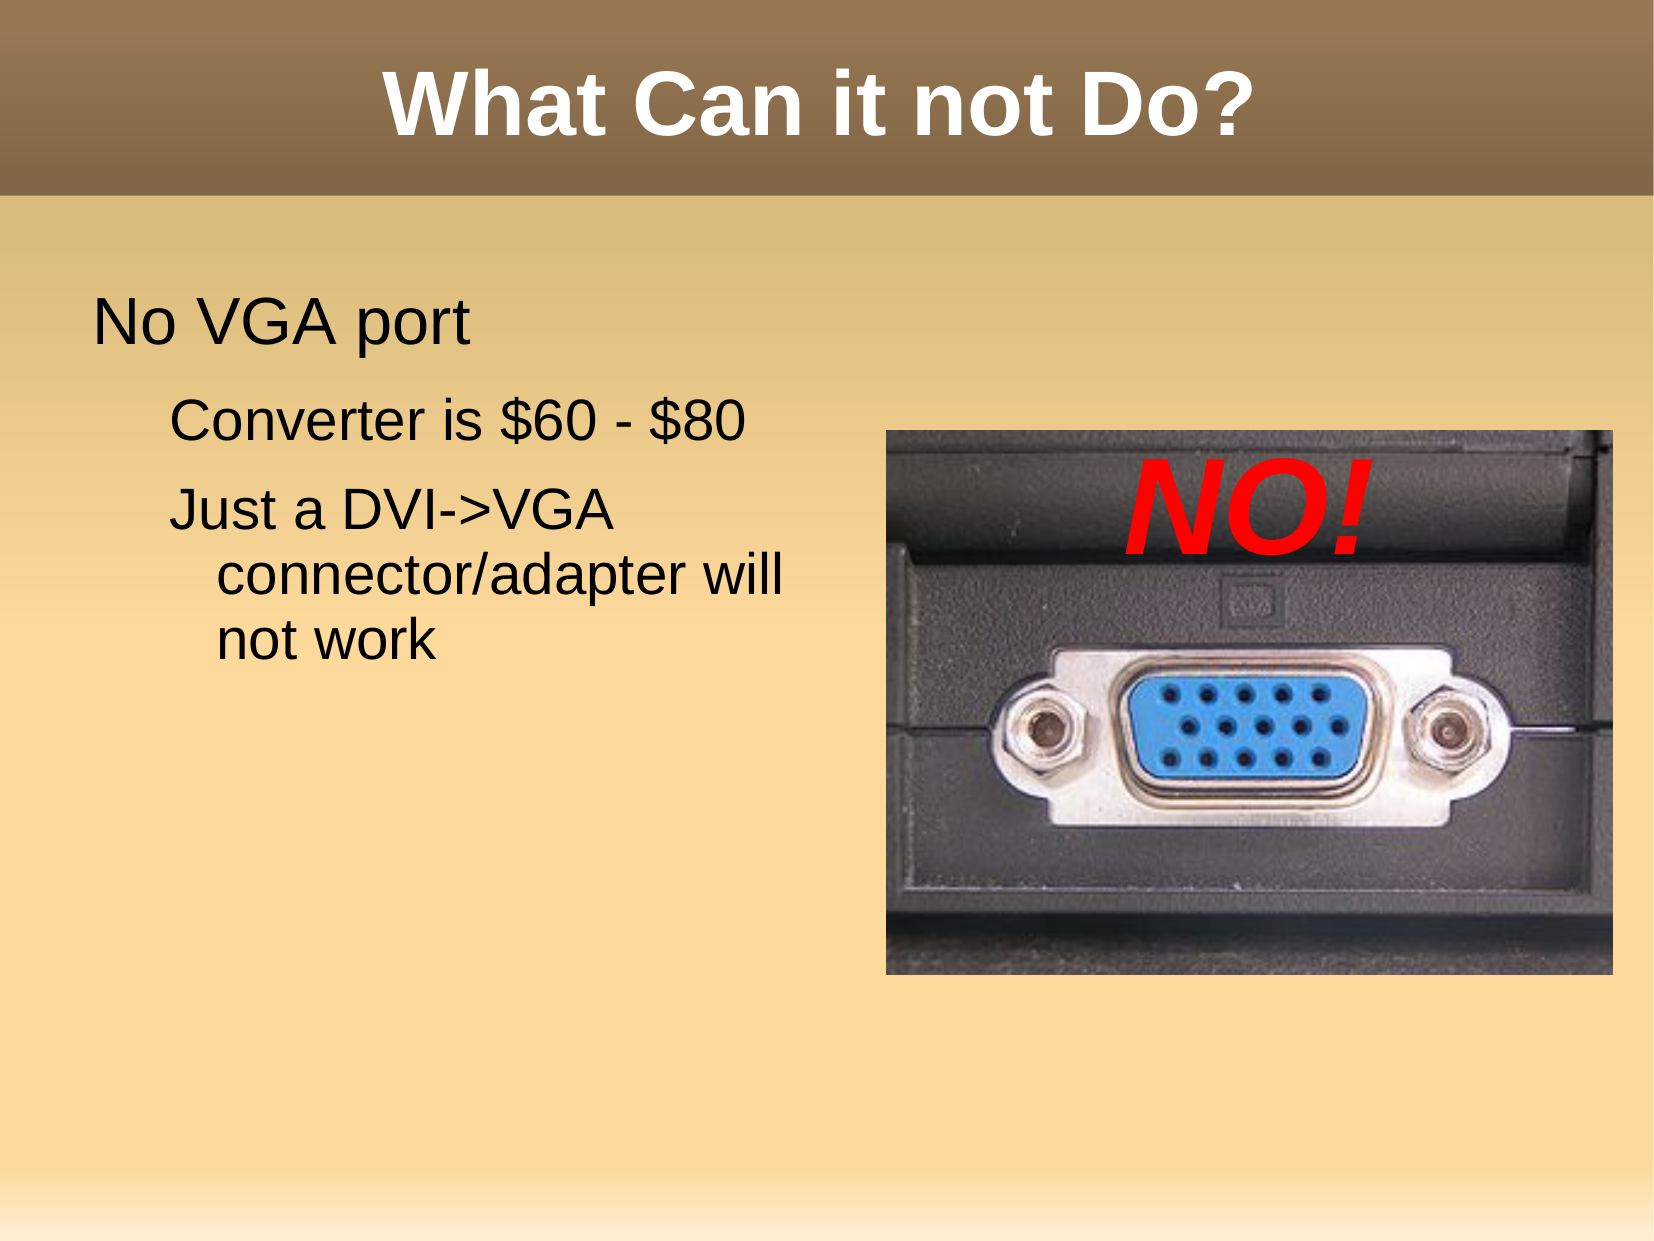

# What Can it not Do?
No VGA port
Converter is $60 - $80
Just a DVI->VGA connector/adapter will not work